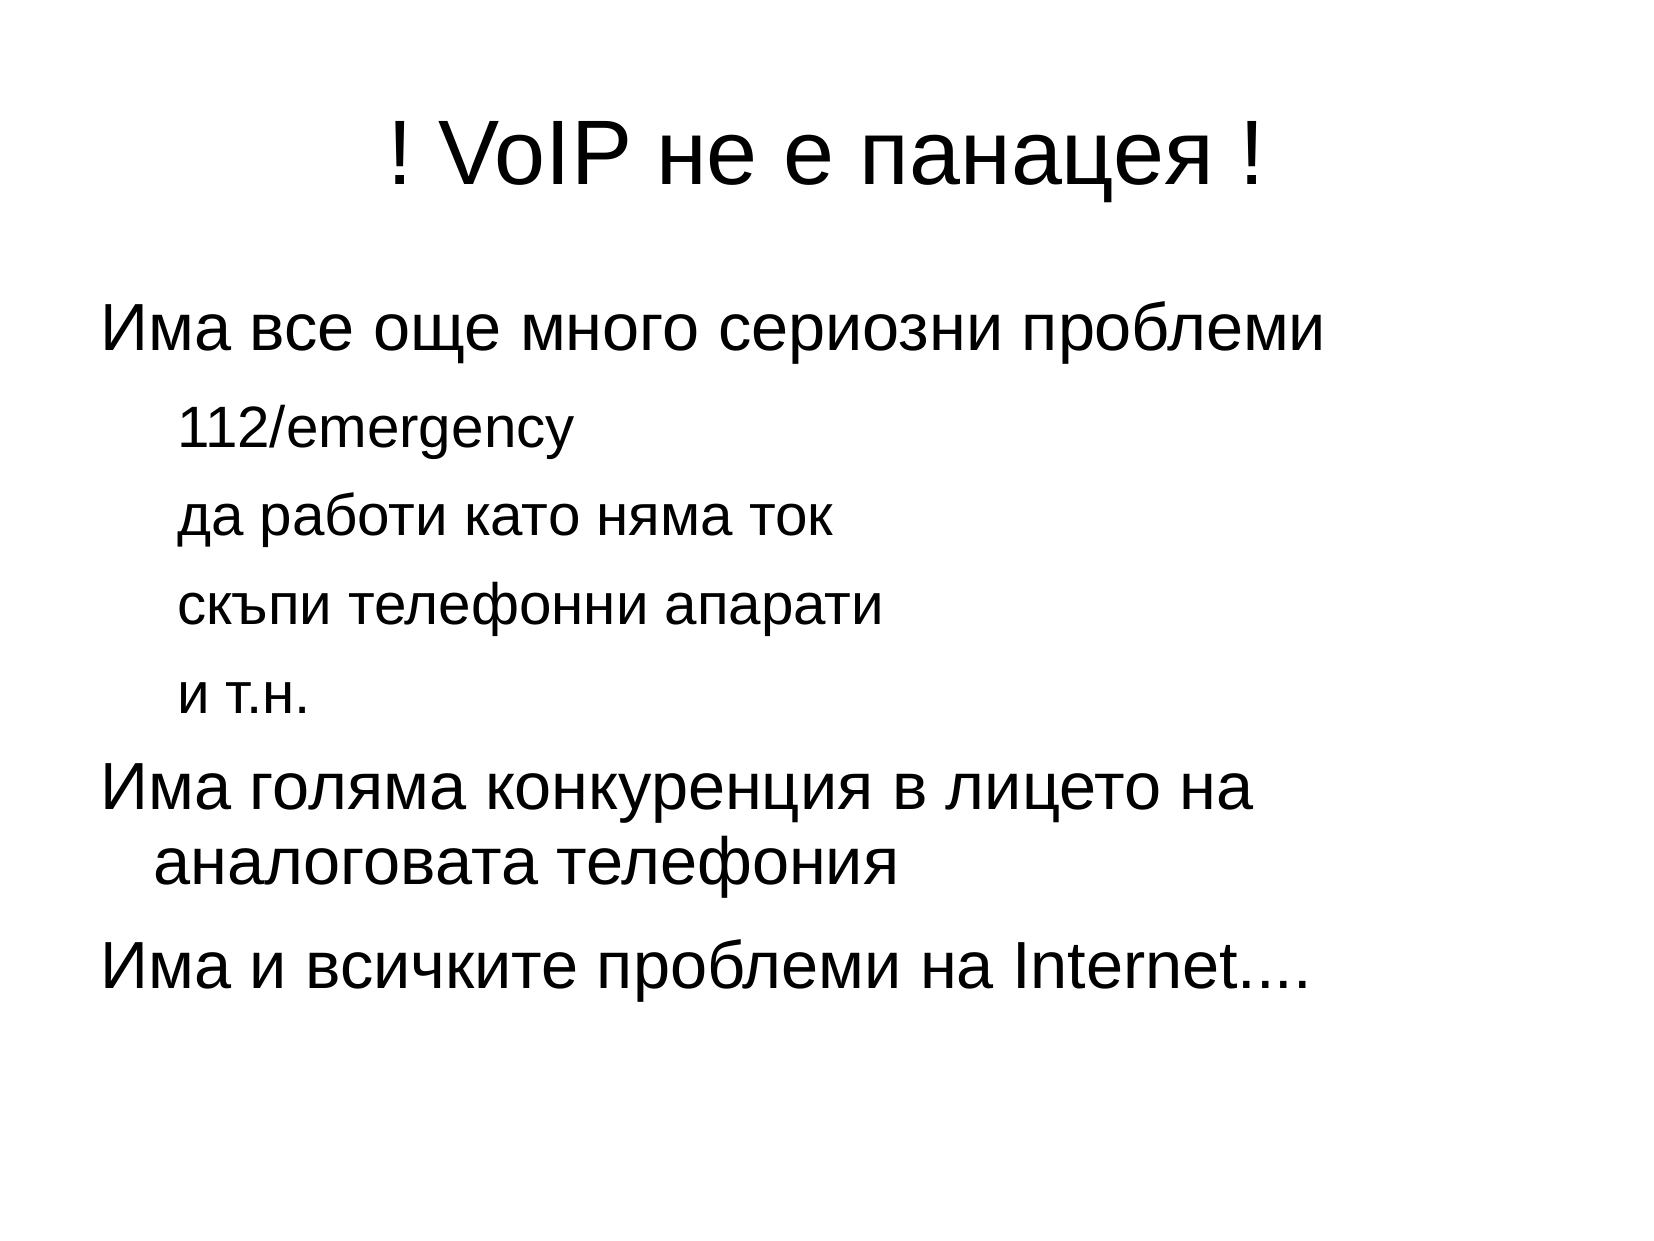

# ! VoIP не е панацея !
Има все още много сериозни проблеми
112/emergency
да работи като няма ток
скъпи телефонни апарати
и т.н.
Има голяма конкуренция в лицето на аналоговата телефония
Има и всичките проблеми на Internet....